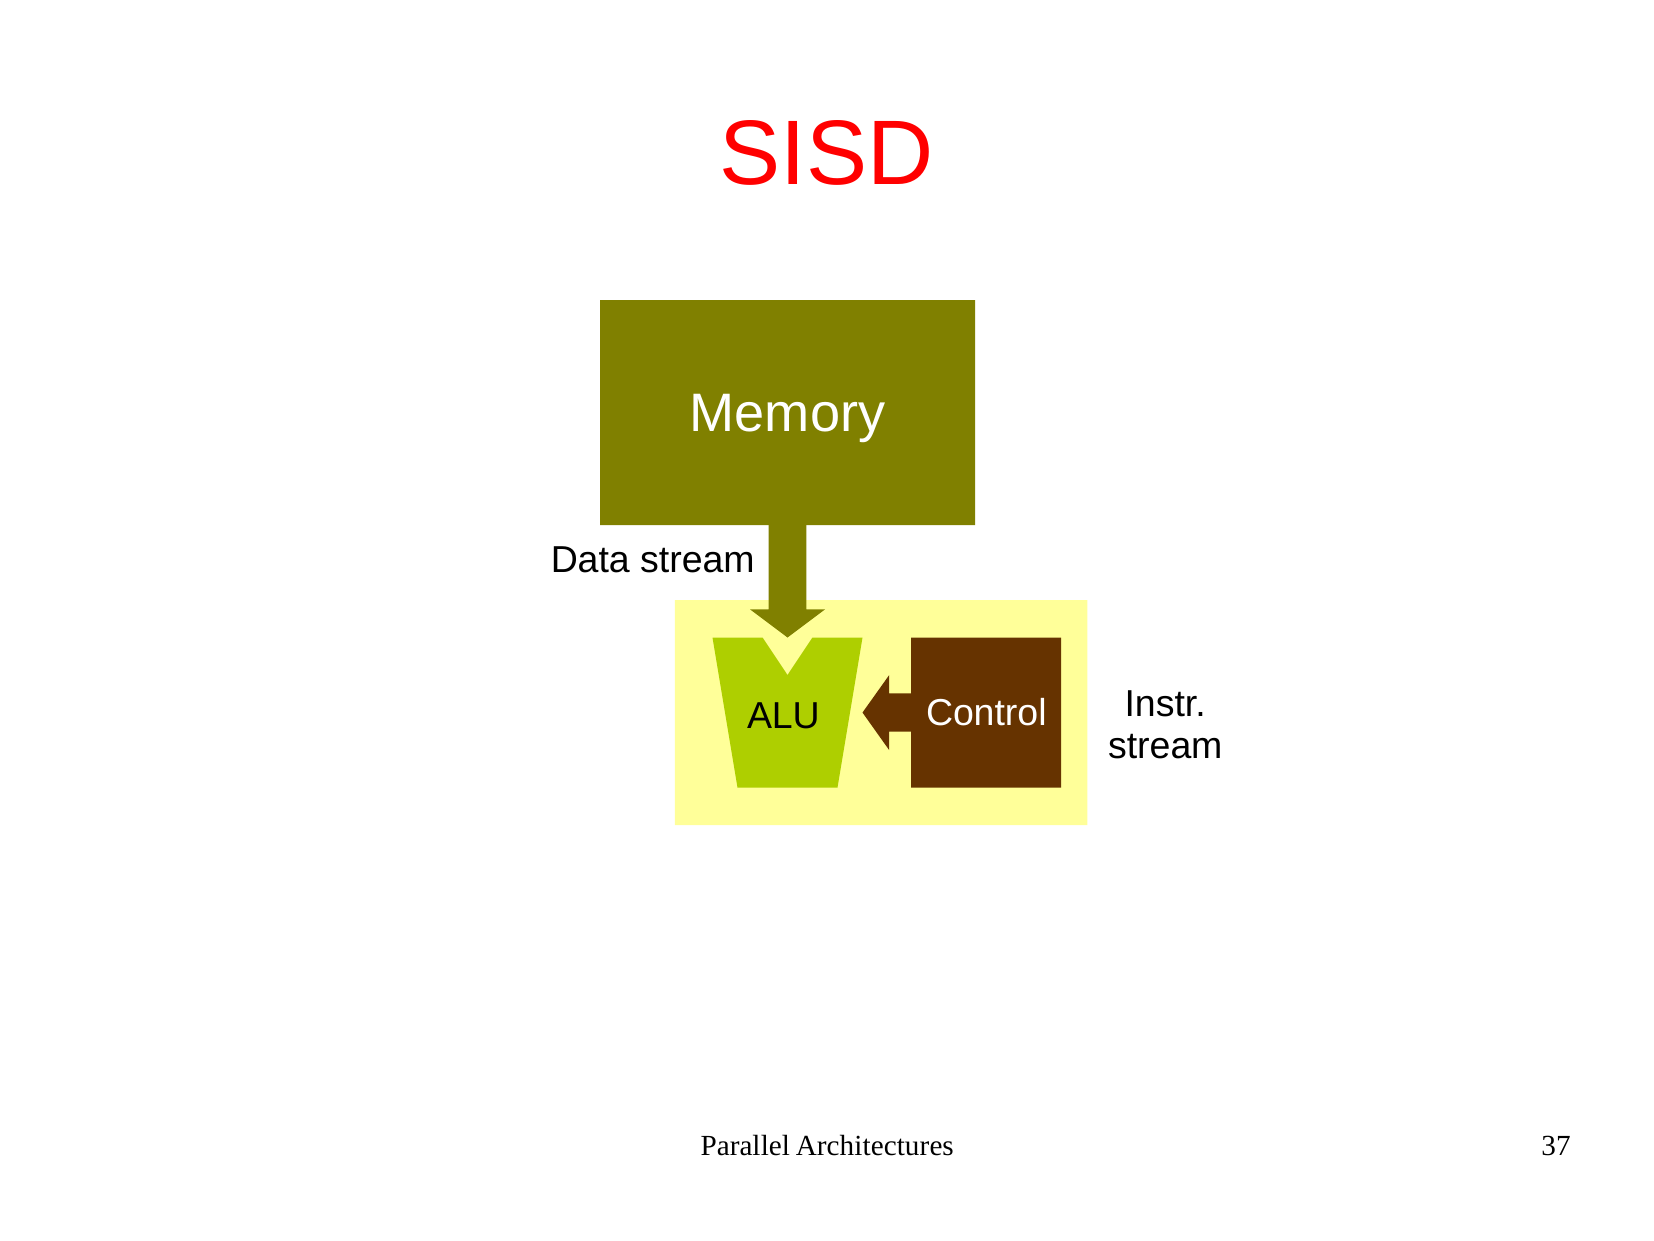

# SISD
Memory
Data stream
ALU
Control
Instr.
stream
Parallel Architectures
37